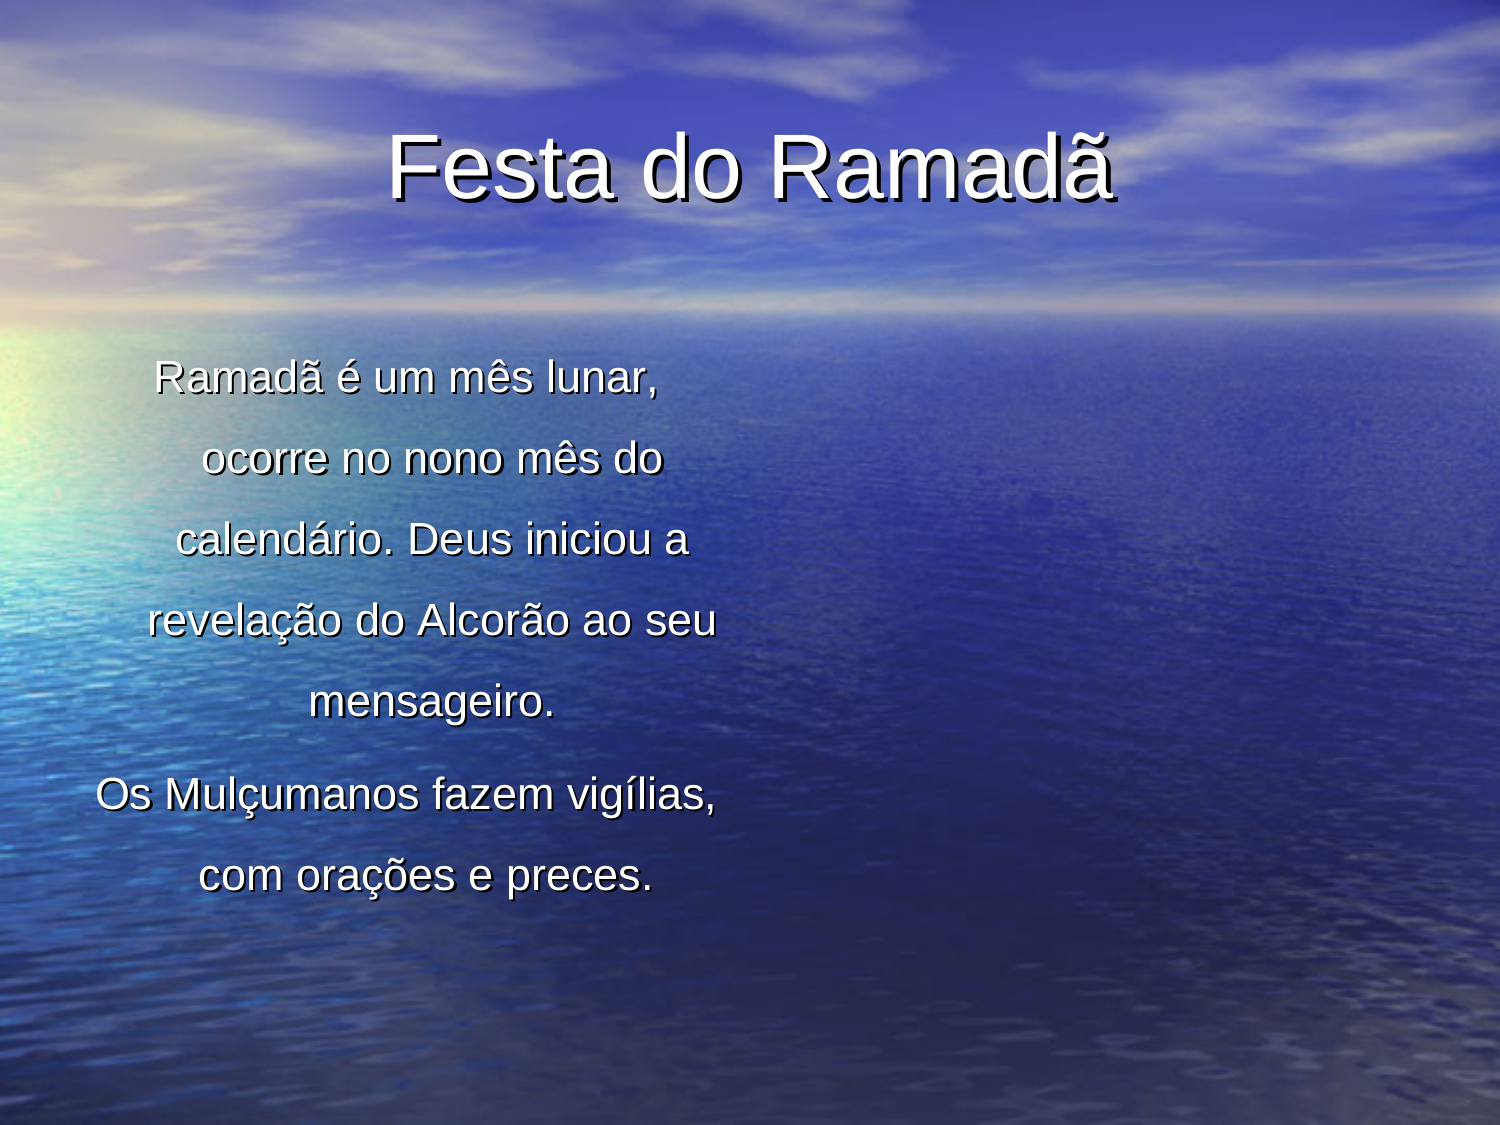

# Festa do Ramadã
Ramadã é um mês lunar, ocorre no nono mês do calendário. Deus iniciou a revelação do Alcorão ao seu mensageiro.
Os Mulçumanos fazem vigílias, com orações e preces.